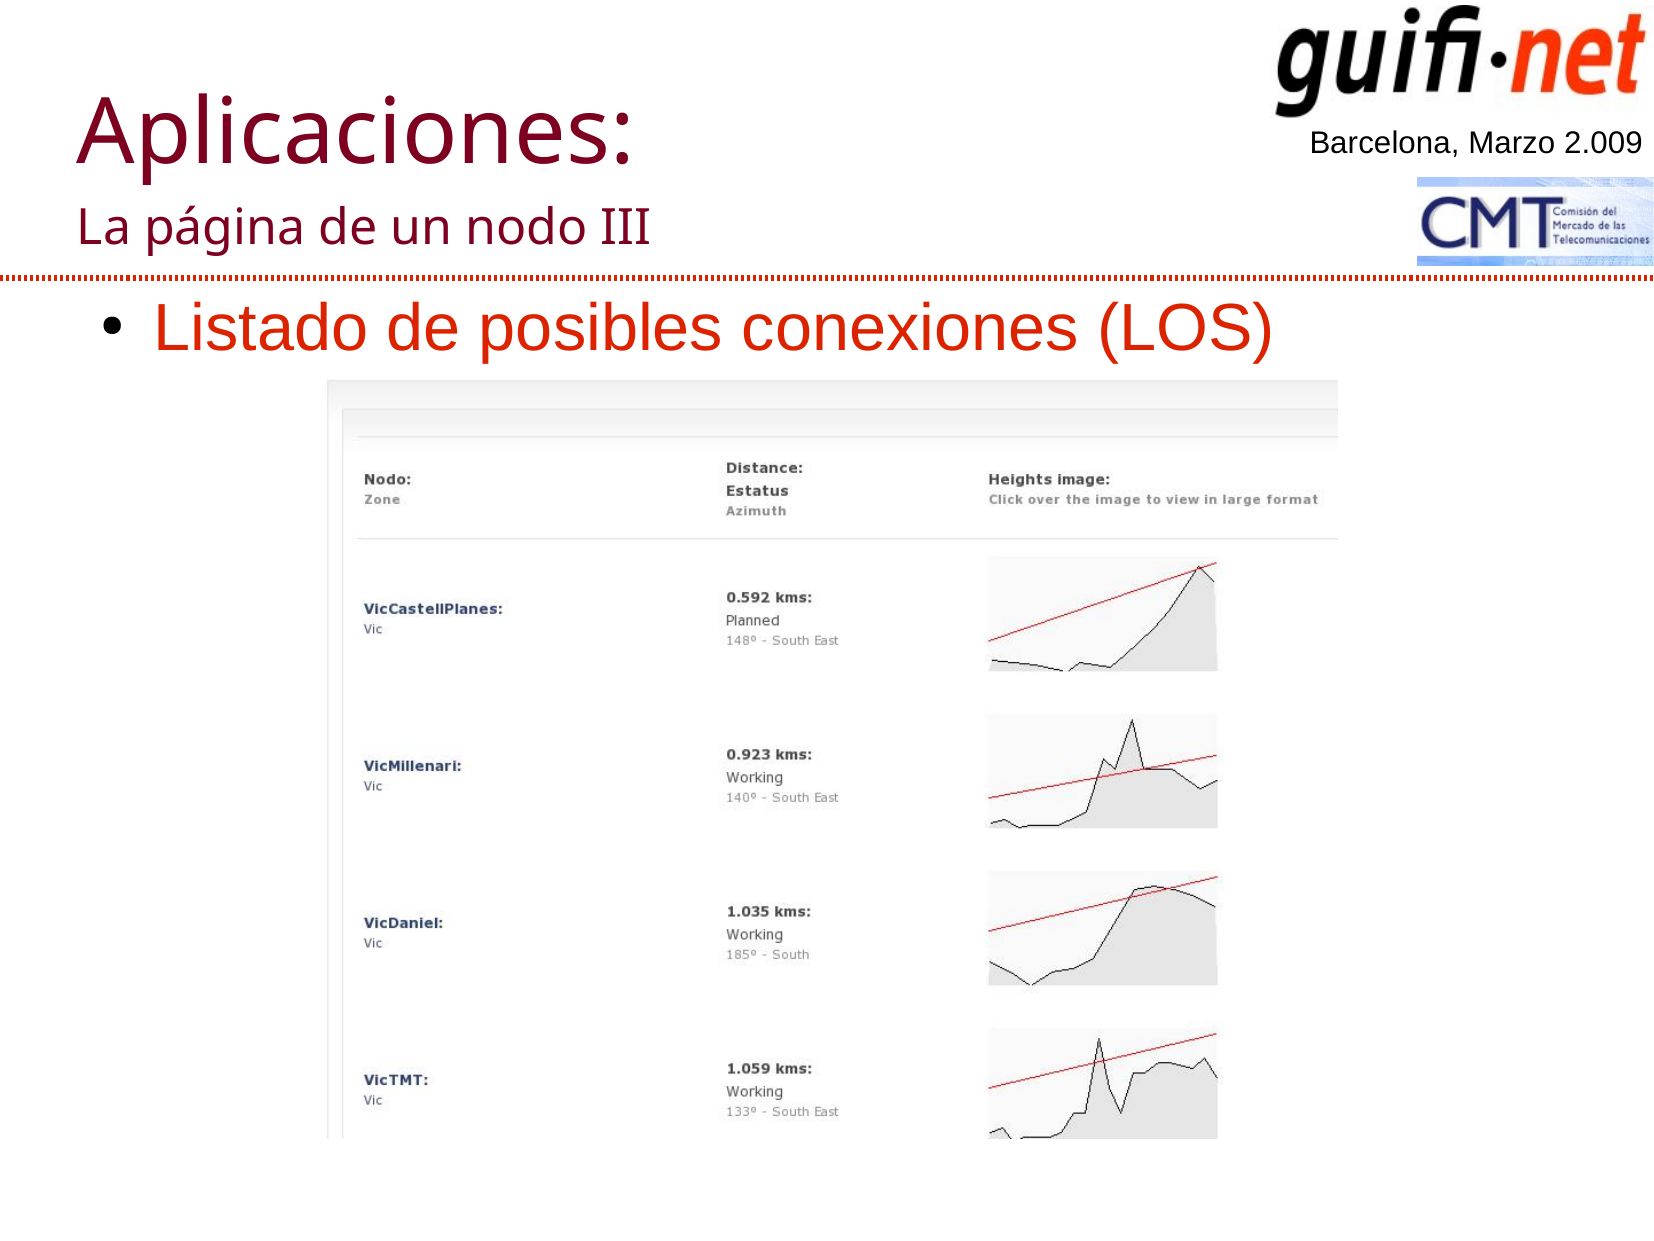

Aplicaciones:
La página de un nodo III
# Listado de posibles conexiones (LOS)